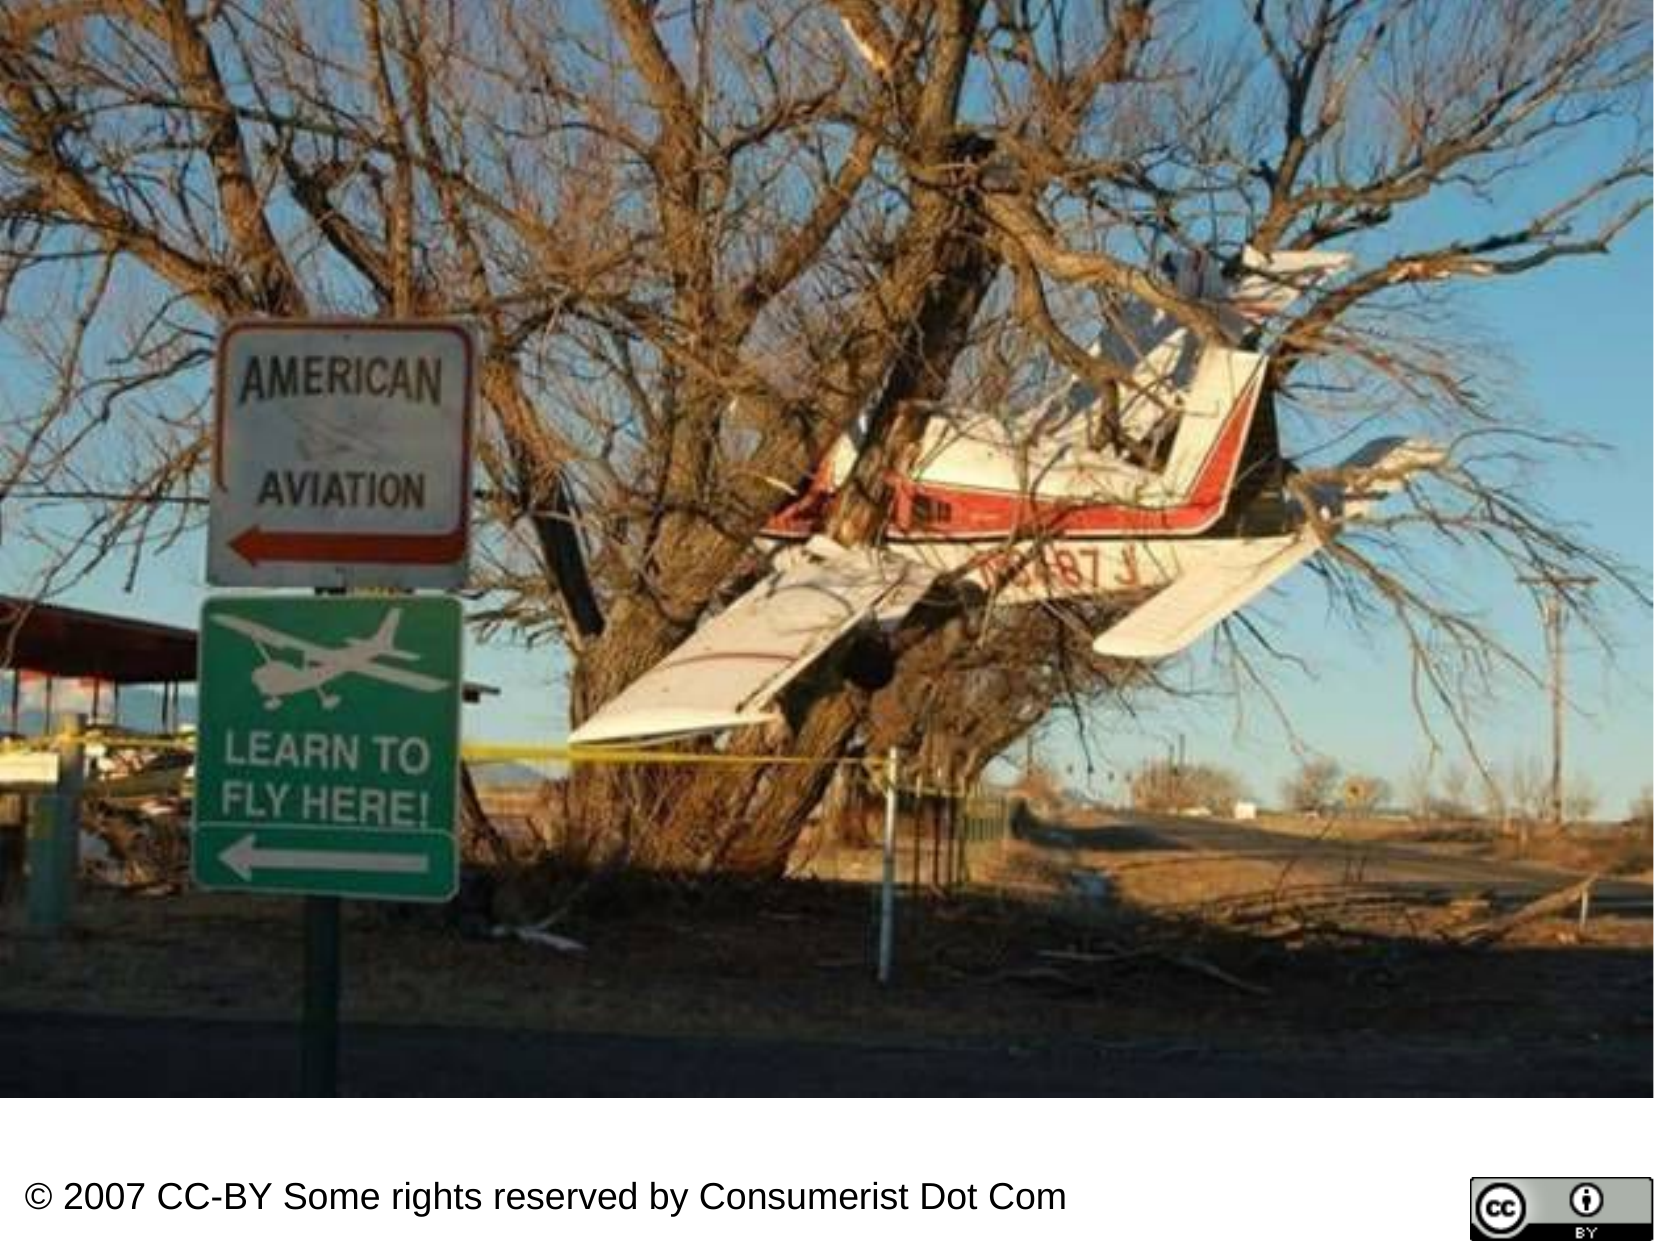

#
© 2007 CC-BY Some rights reserved by Consumerist Dot Com